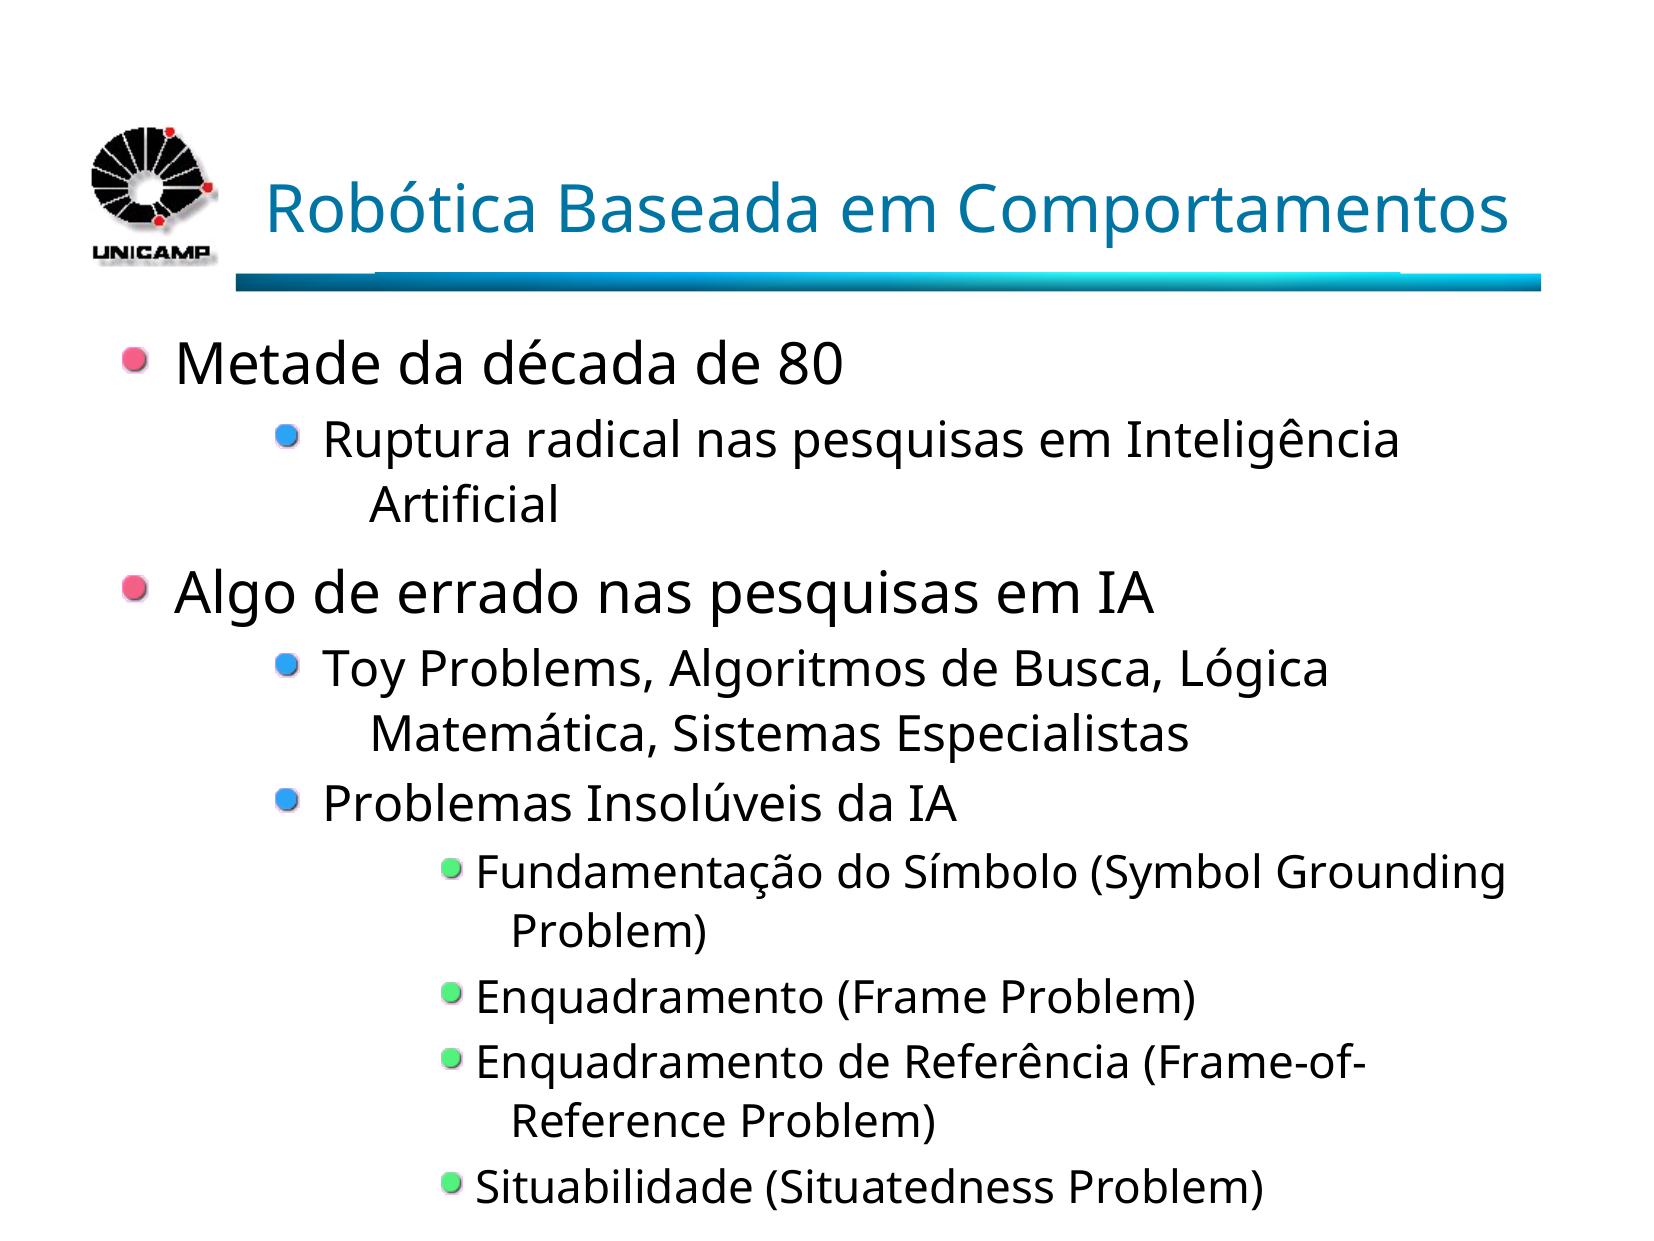

# Robótica Baseada em Comportamentos
Metade da década de 80
Ruptura radical nas pesquisas em Inteligência Artificial
Algo de errado nas pesquisas em IA
Toy Problems, Algoritmos de Busca, Lógica Matemática, Sistemas Especialistas
Problemas Insolúveis da IA
Fundamentação do Símbolo (Symbol Grounding Problem)
Enquadramento (Frame Problem)
Enquadramento de Referência (Frame-of-Reference Problem)
Situabilidade (Situatedness Problem)
Rodney Brooks (MIT)
Abandonar os ambientes artificiais
Utilizar a robótica como ambiente de desenvolvimento